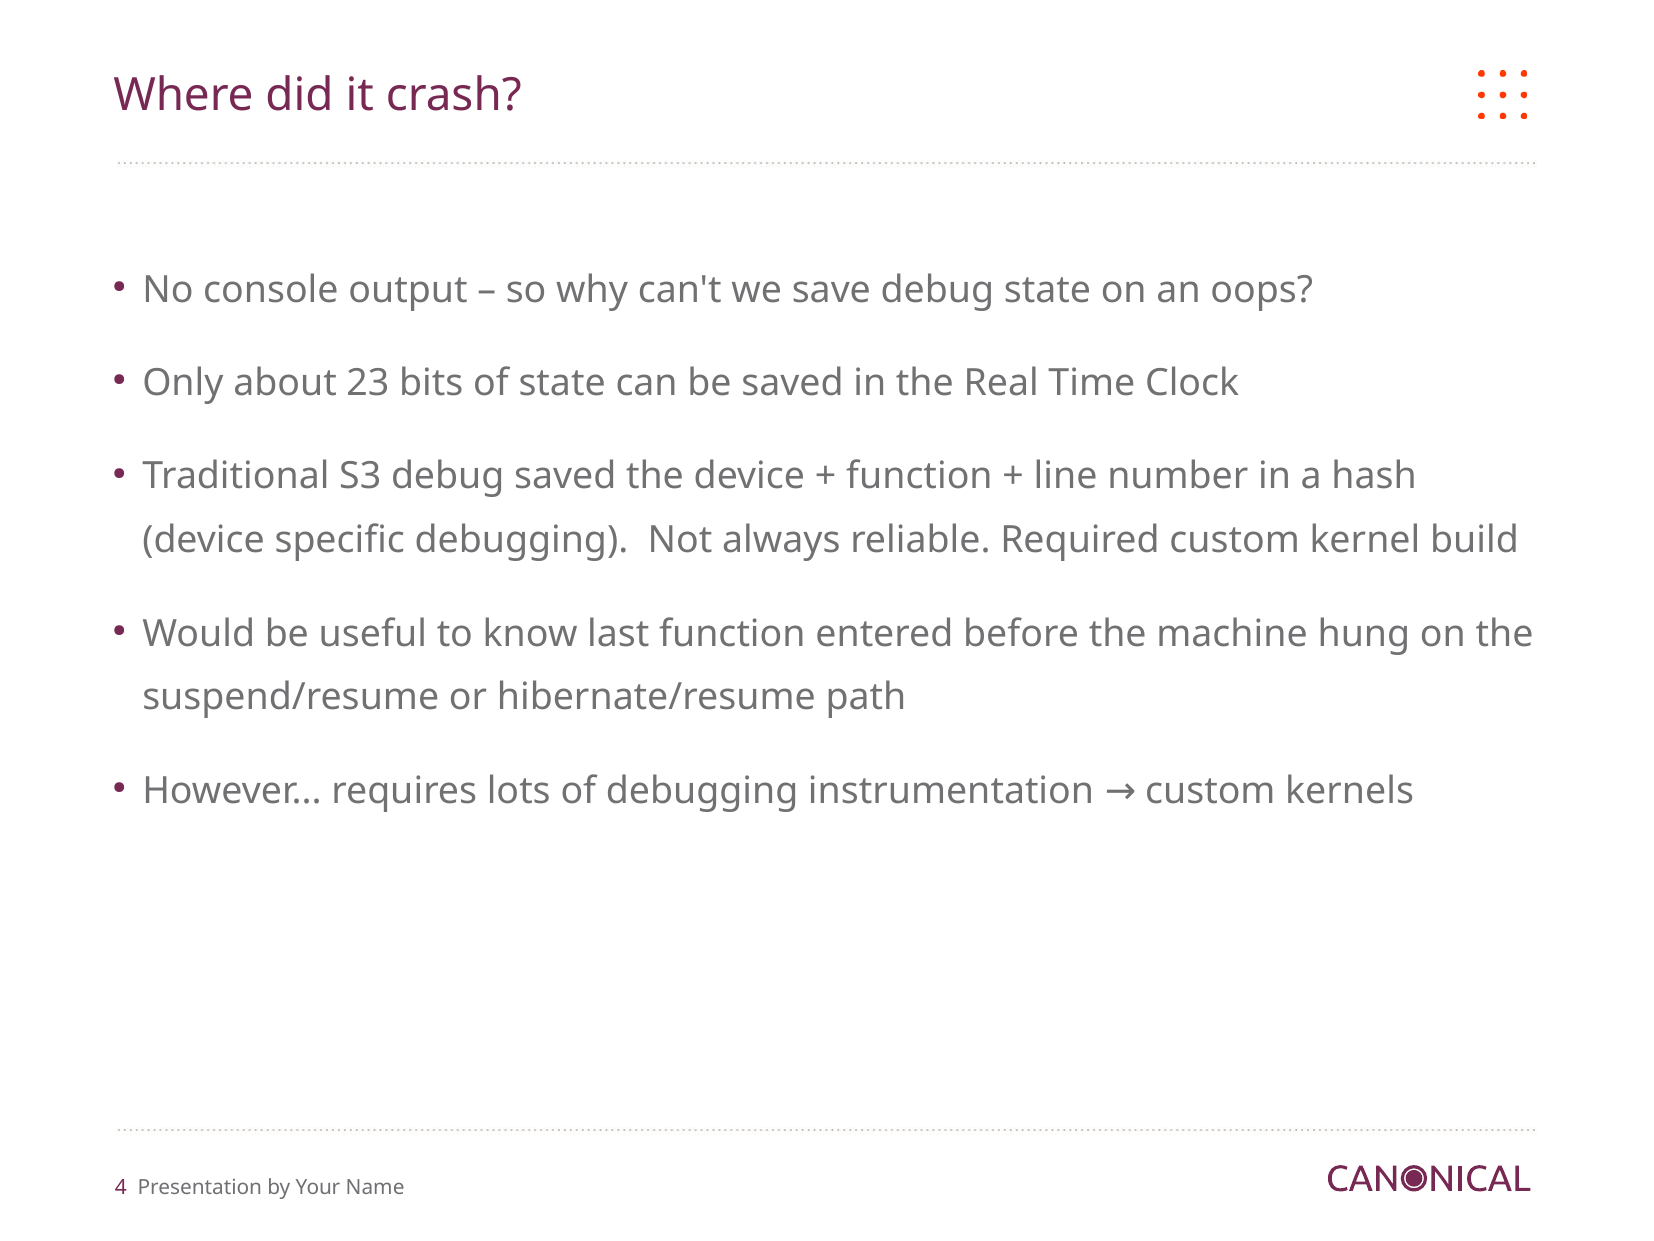

# Where did it crash?
No console output – so why can't we save debug state on an oops?
Only about 23 bits of state can be saved in the Real Time Clock
Traditional S3 debug saved the device + function + line number in a hash (device specific debugging). Not always reliable. Required custom kernel build
Would be useful to know last function entered before the machine hung on the suspend/resume or hibernate/resume path
However... requires lots of debugging instrumentation → custom kernels